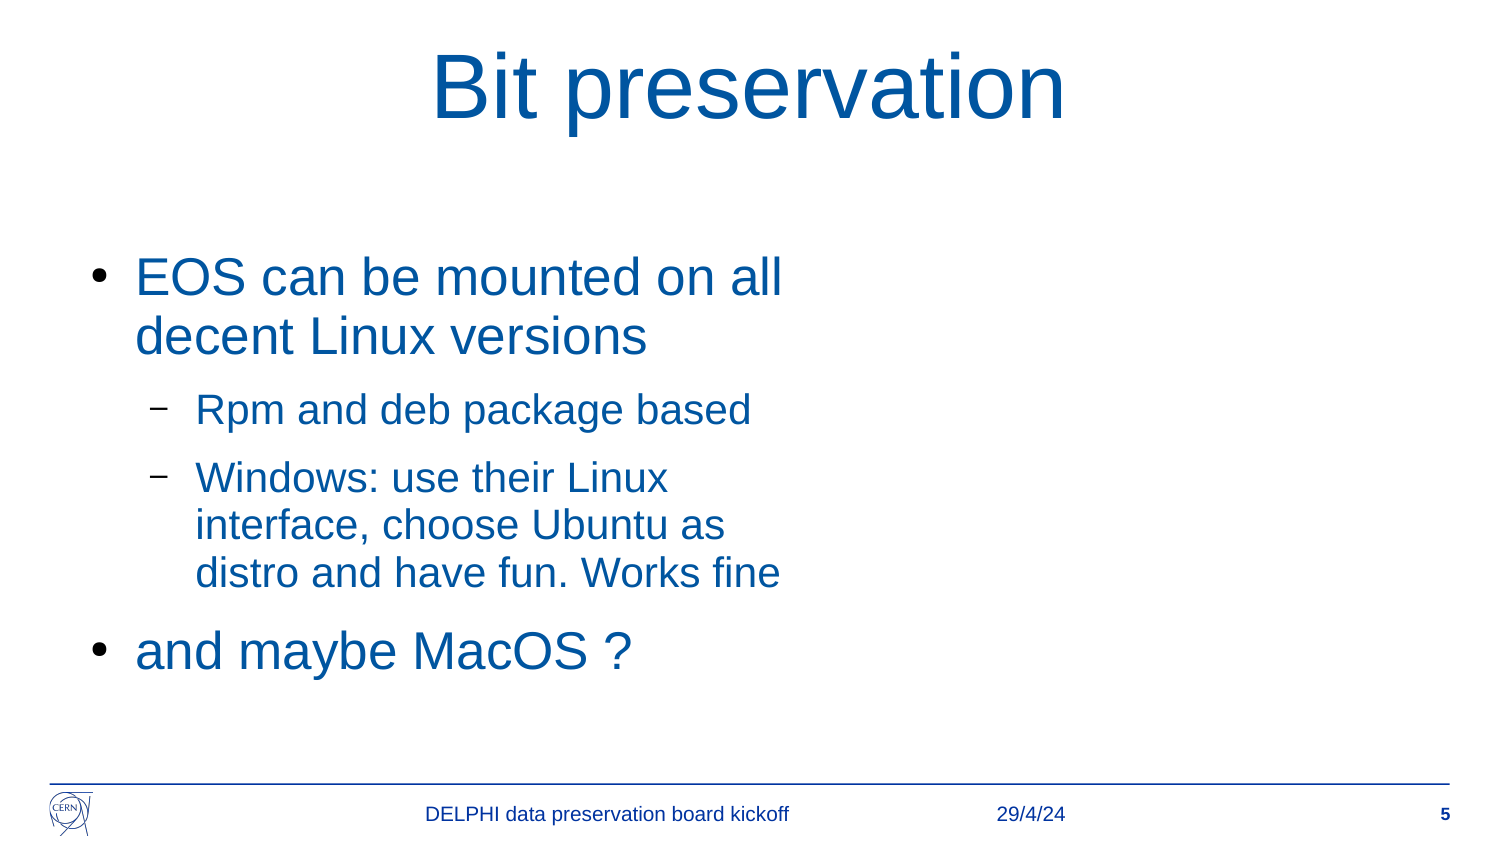

# Bit preservation
EOS can be mounted on all decent Linux versions
Rpm and deb package based
Windows: use their Linux interface, choose Ubuntu as distro and have fun. Works fine
and maybe MacOS ?